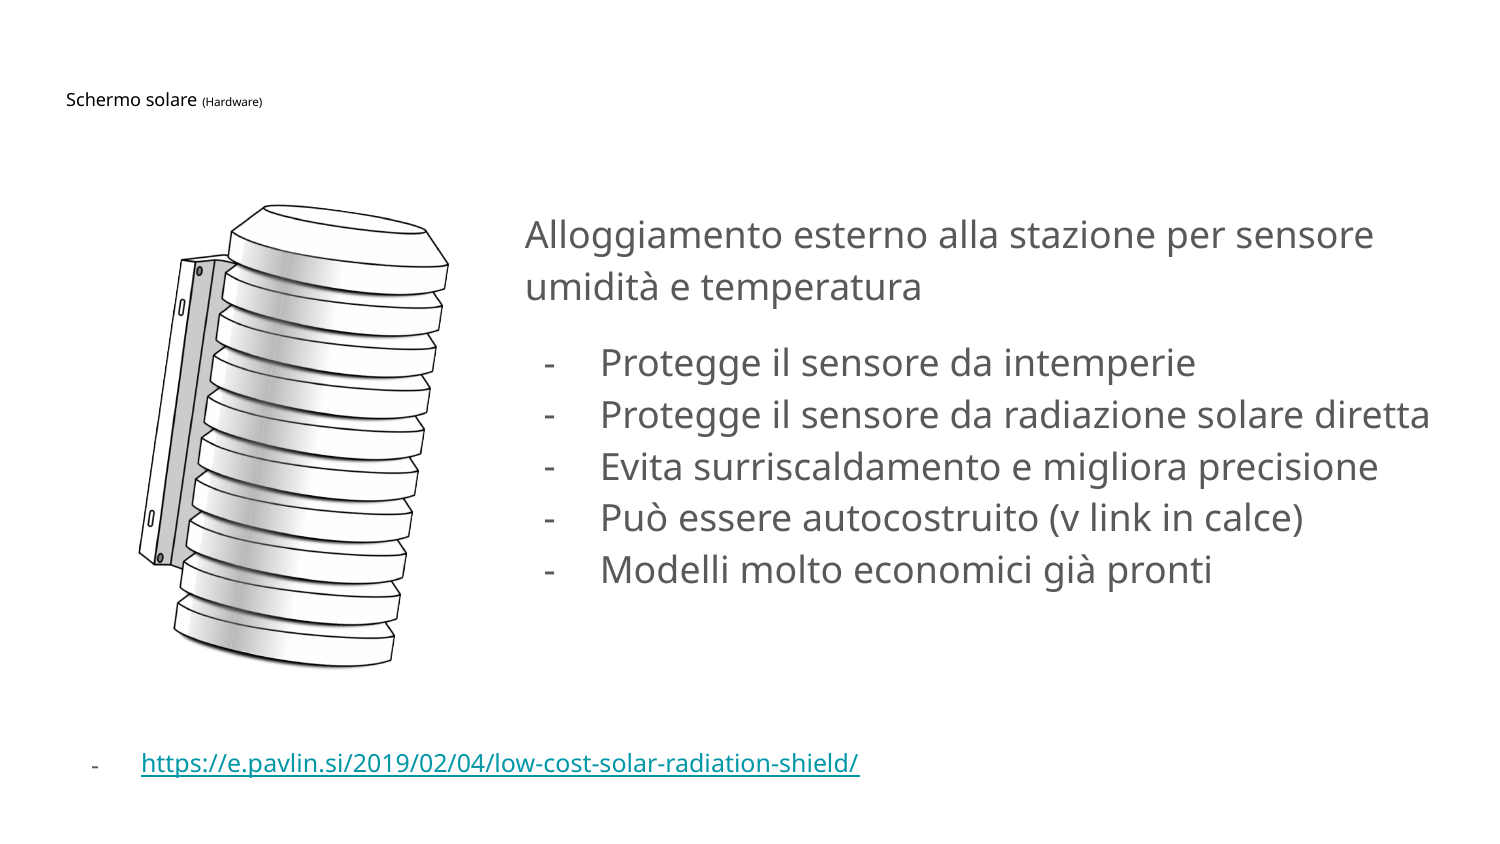

Schermo solare (Hardware)
# Alloggiamento esterno alla stazione per sensore umidità e temperatura
Protegge il sensore da intemperie
Protegge il sensore da radiazione solare diretta
Evita surriscaldamento e migliora precisione
Può essere autocostruito (v link in calce)
Modelli molto economici già pronti
https://e.pavlin.si/2019/02/04/low-cost-solar-radiation-shield/